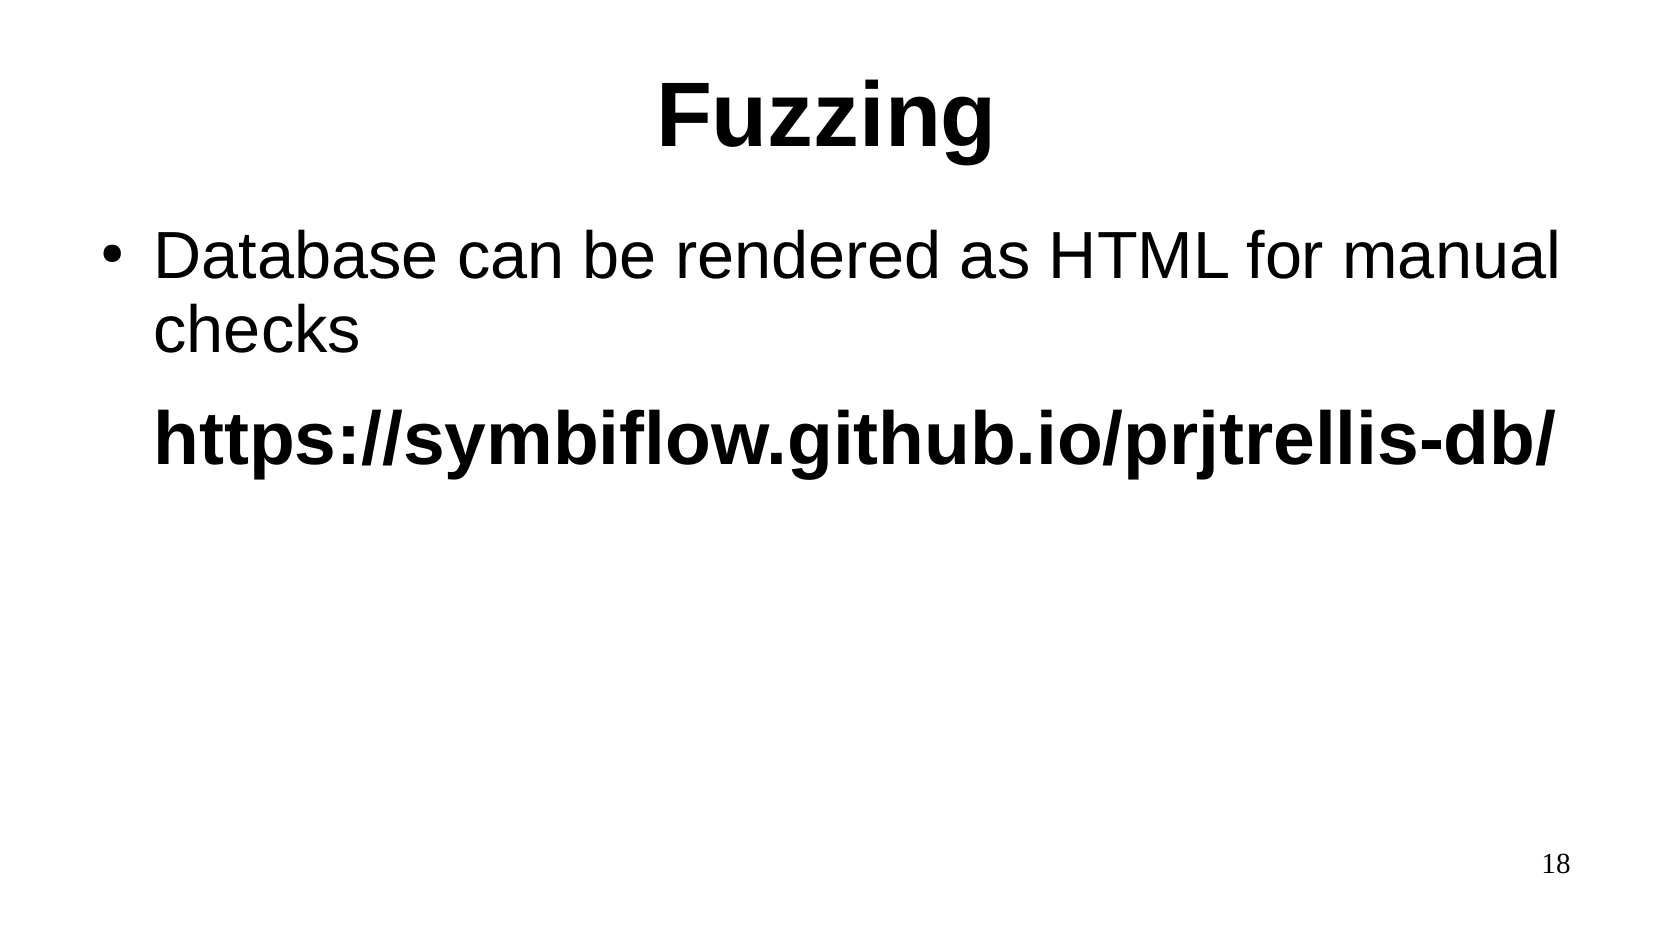

# Fuzzing
Database can be rendered as HTML for manual checks
https://symbiflow.github.io/prjtrellis-db/